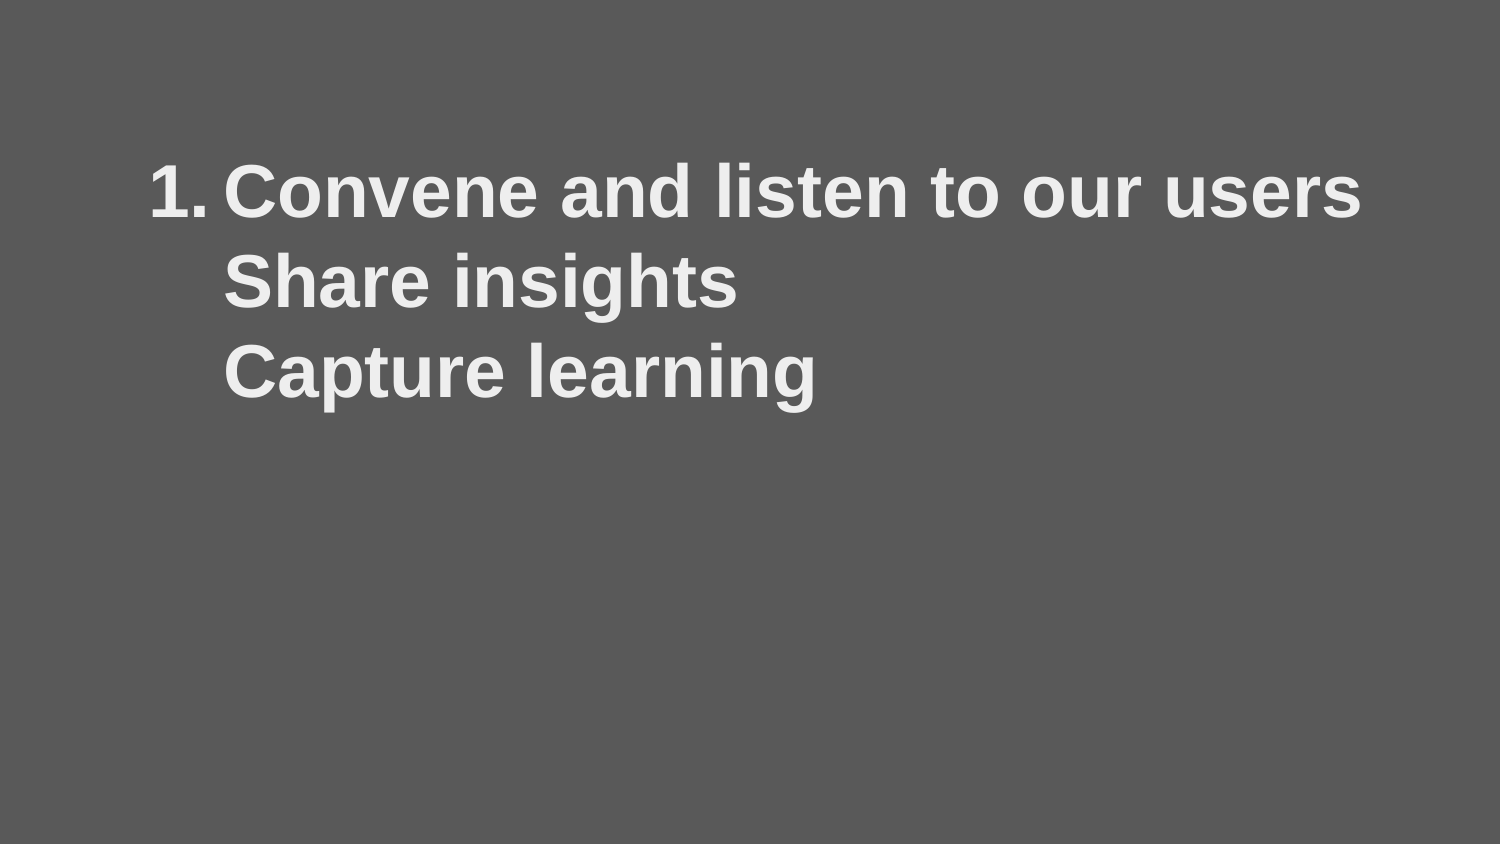

# Convene and listen to our users Share insights Capture learning